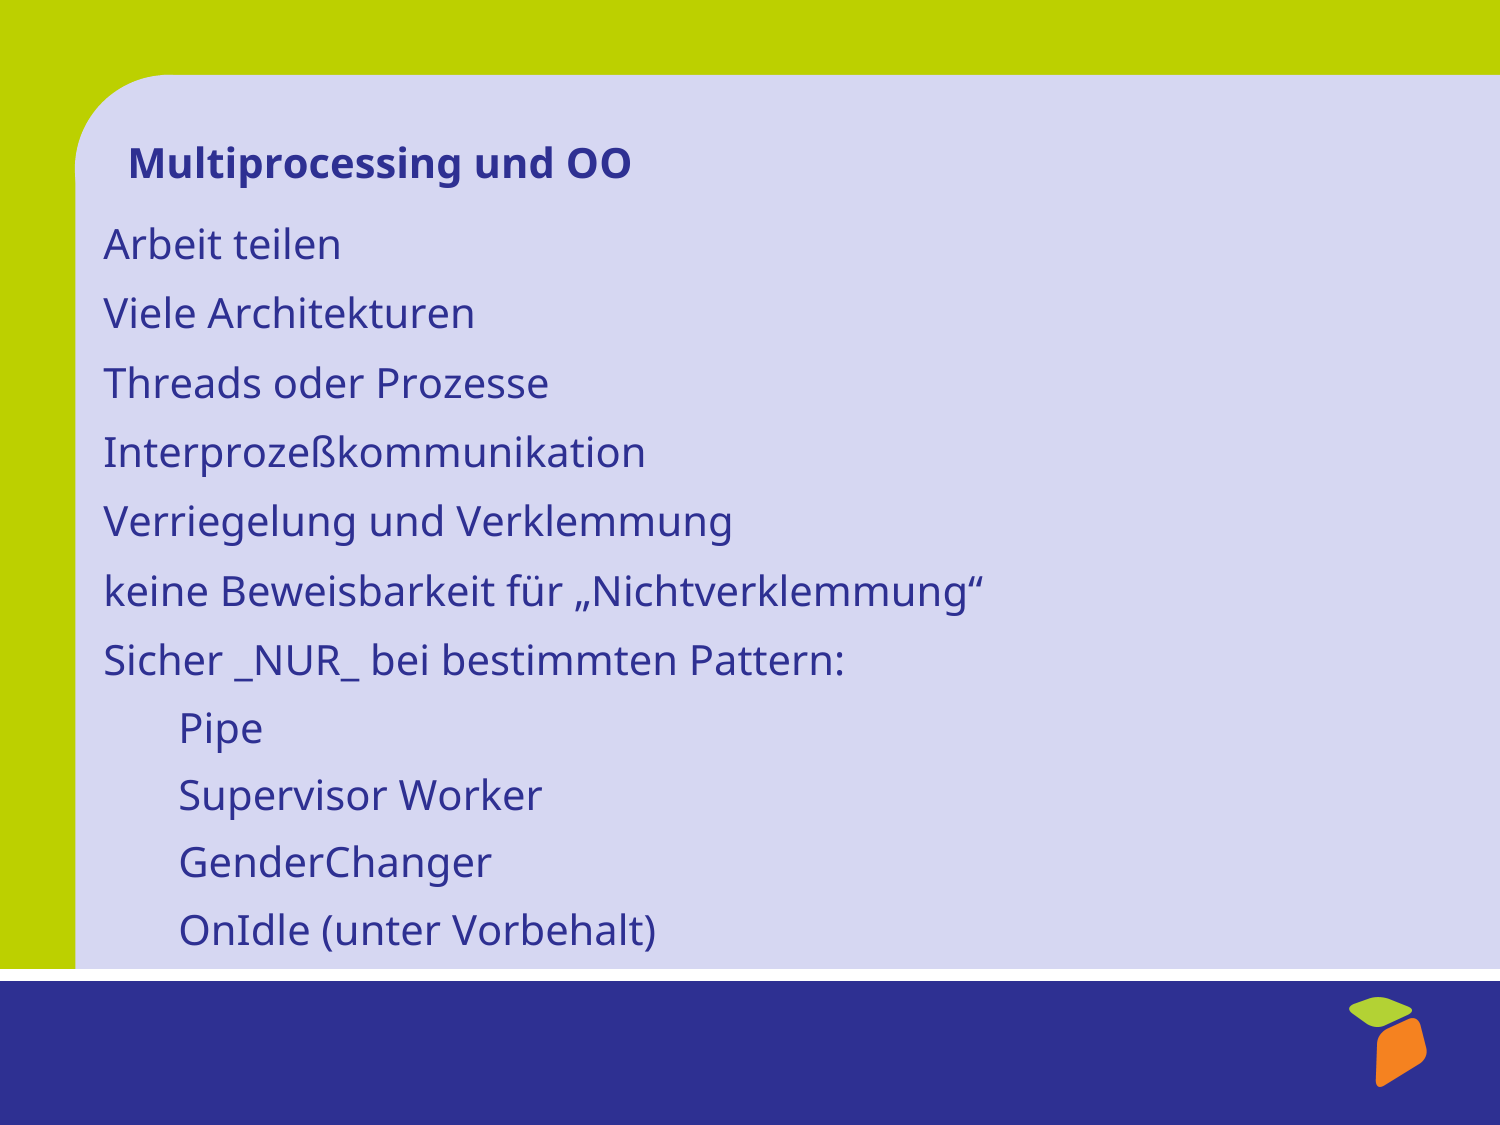

# Multiprocessing und OO
Arbeit teilen
Viele Architekturen
Threads oder Prozesse
Interprozeßkommunikation
Verriegelung und Verklemmung
keine Beweisbarkeit für „Nichtverklemmung“
Sicher _NUR_ bei bestimmten Pattern:
Pipe
Supervisor Worker
GenderChanger
OnIdle (unter Vorbehalt)